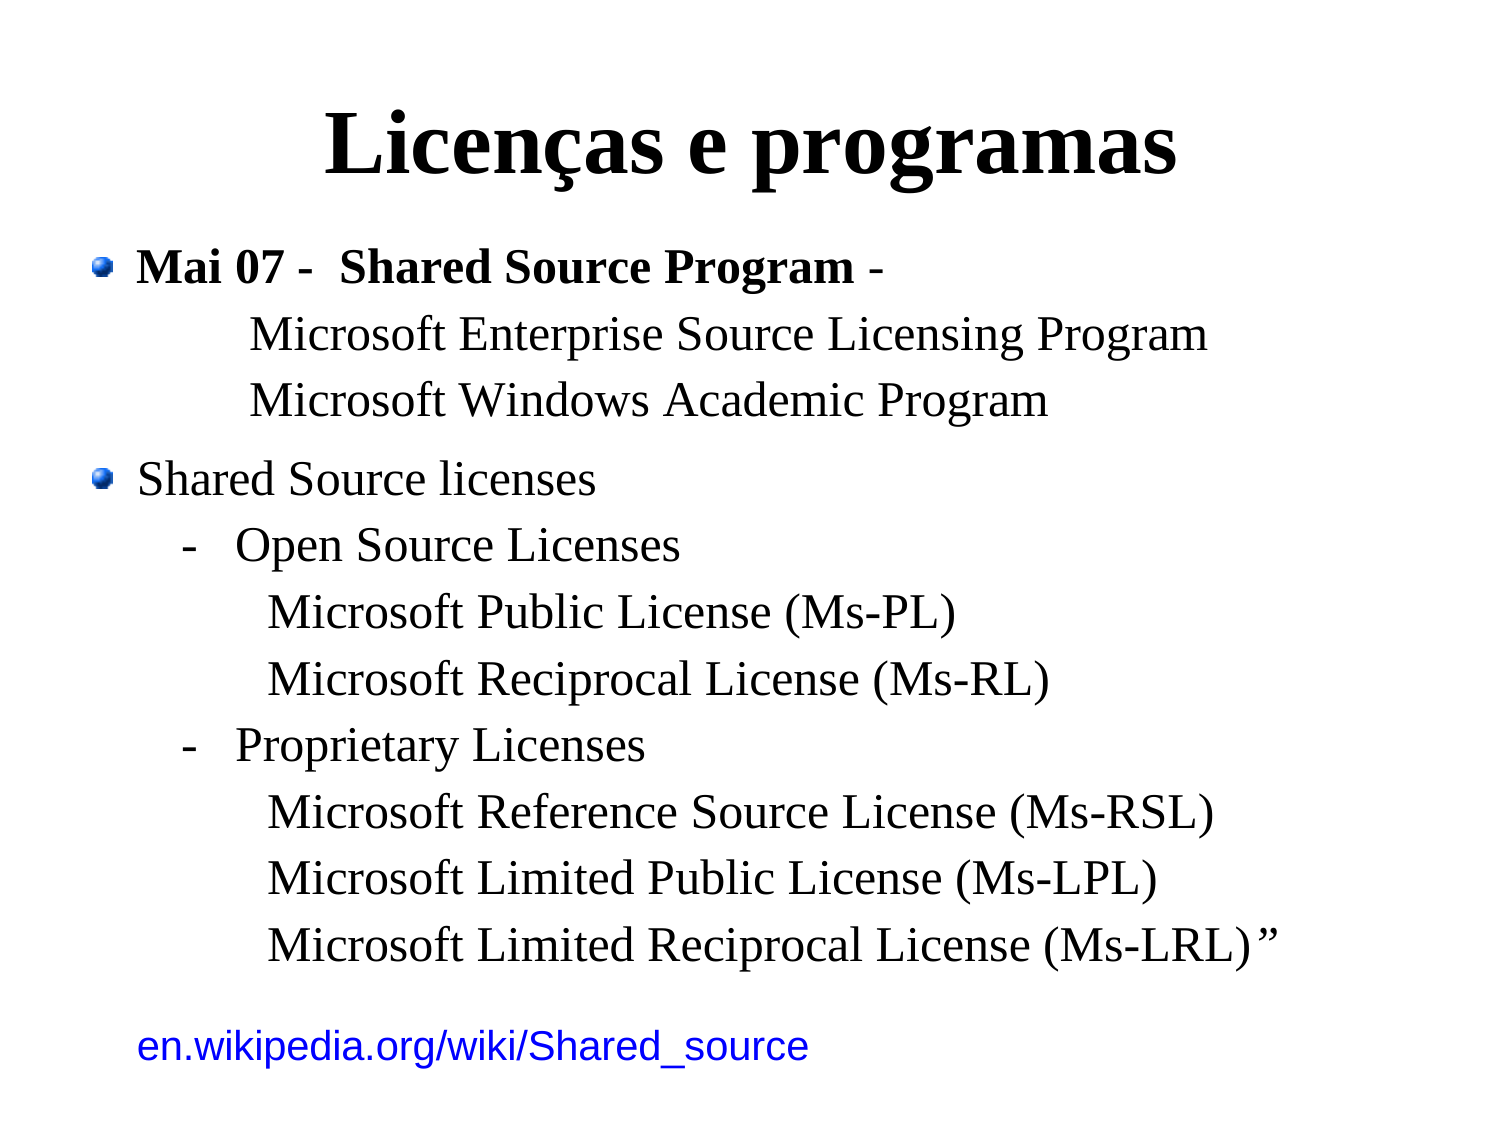

# Licenças e programas
Mai 07 - Shared Source Program -
	 Microsoft Enterprise Source Licensing Program
	 Microsoft Windows Academic Program
Shared Source licenses
- Open Source Licenses
	 Microsoft Public License (Ms-PL)
	 Microsoft Reciprocal License (Ms-RL)
- Proprietary Licenses
	 Microsoft Reference Source License (Ms-RSL)
	 Microsoft Limited Public License (Ms-LPL)
	 Microsoft Limited Reciprocal License (Ms-LRL)”
en.wikipedia.org/wiki/Shared_source